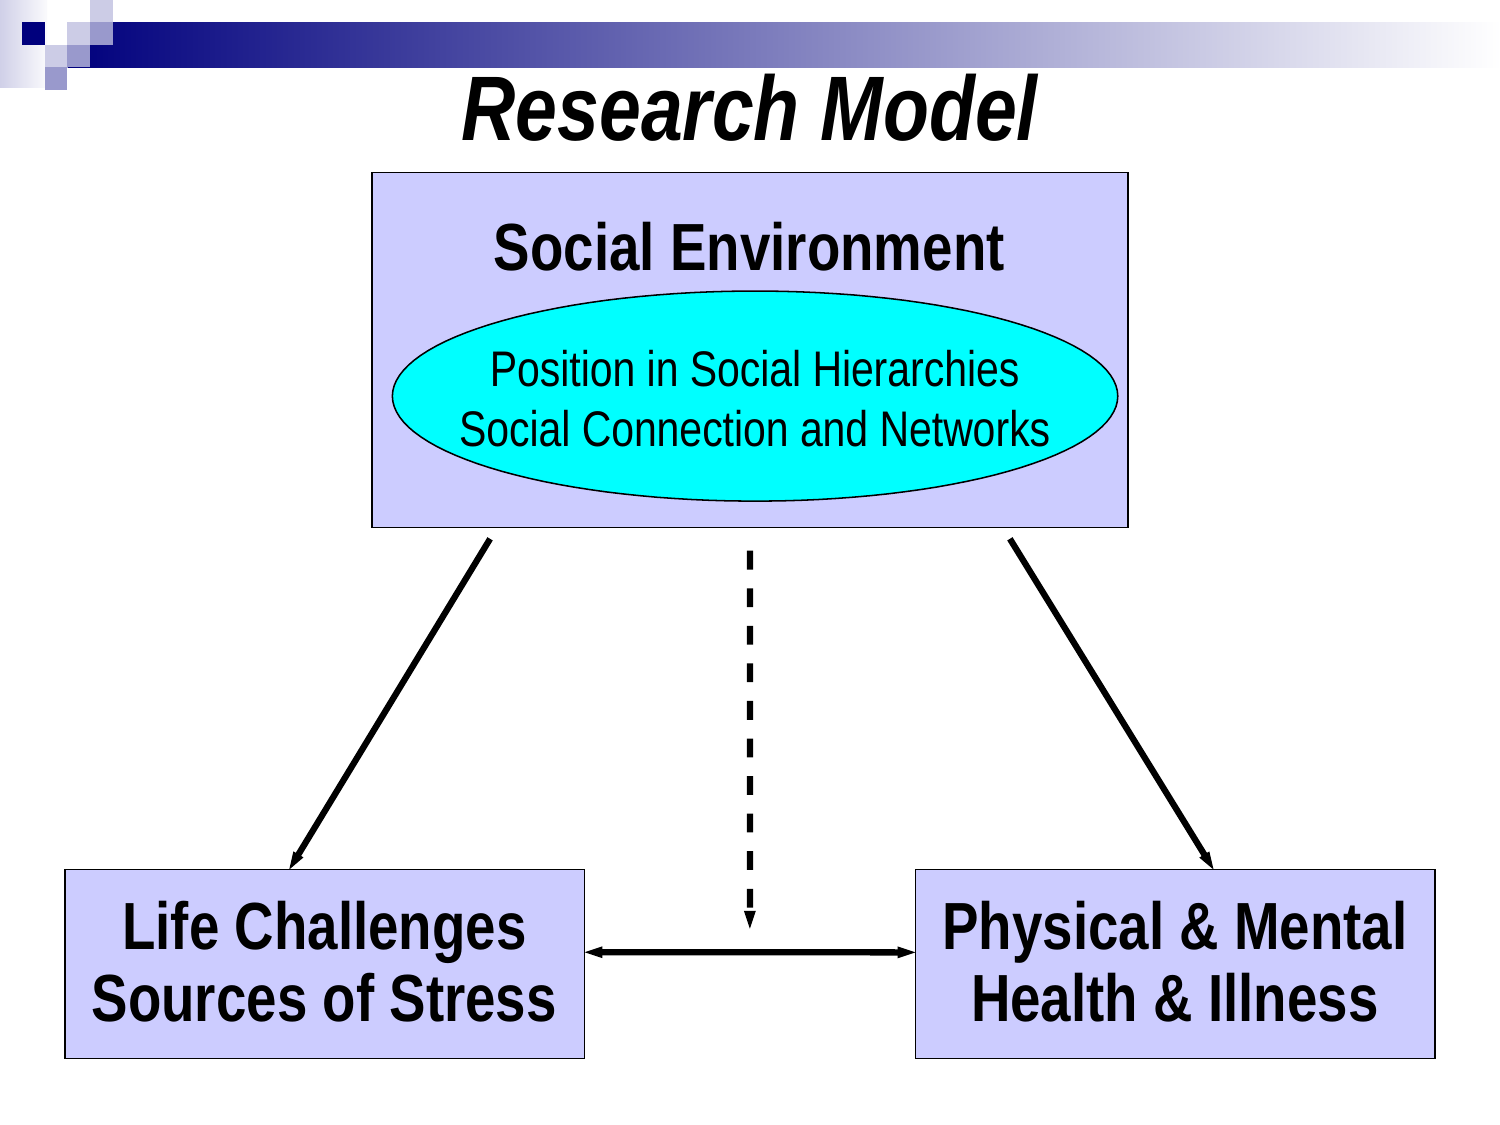

# Research Model
Position in Social Hierarchies
Social Connection and Networks
Social Environment
Life Challenges
Sources of Stress
Physical & Mental
Health & Illness